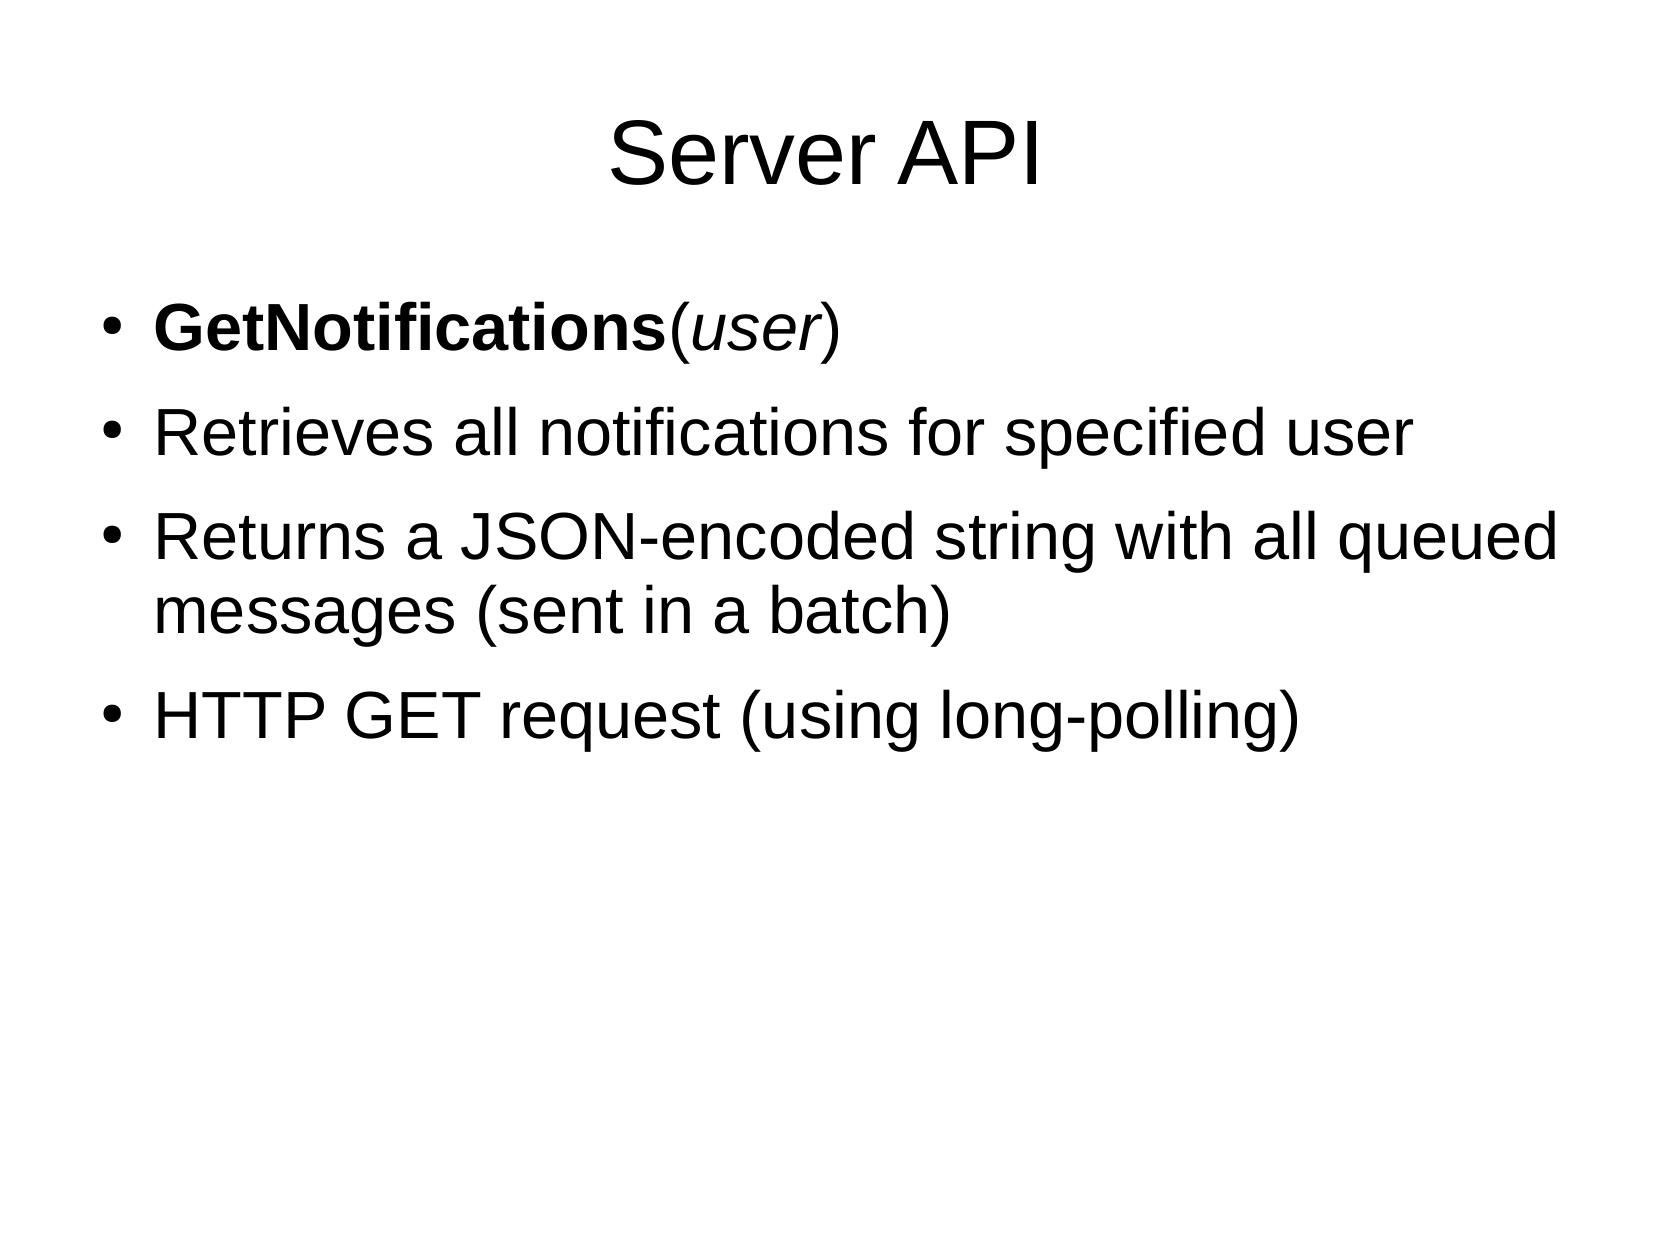

# Server API
GetNotifications(user)
Retrieves all notifications for specified user
Returns a JSON-encoded string with all queued messages (sent in a batch)
HTTP GET request (using long-polling)